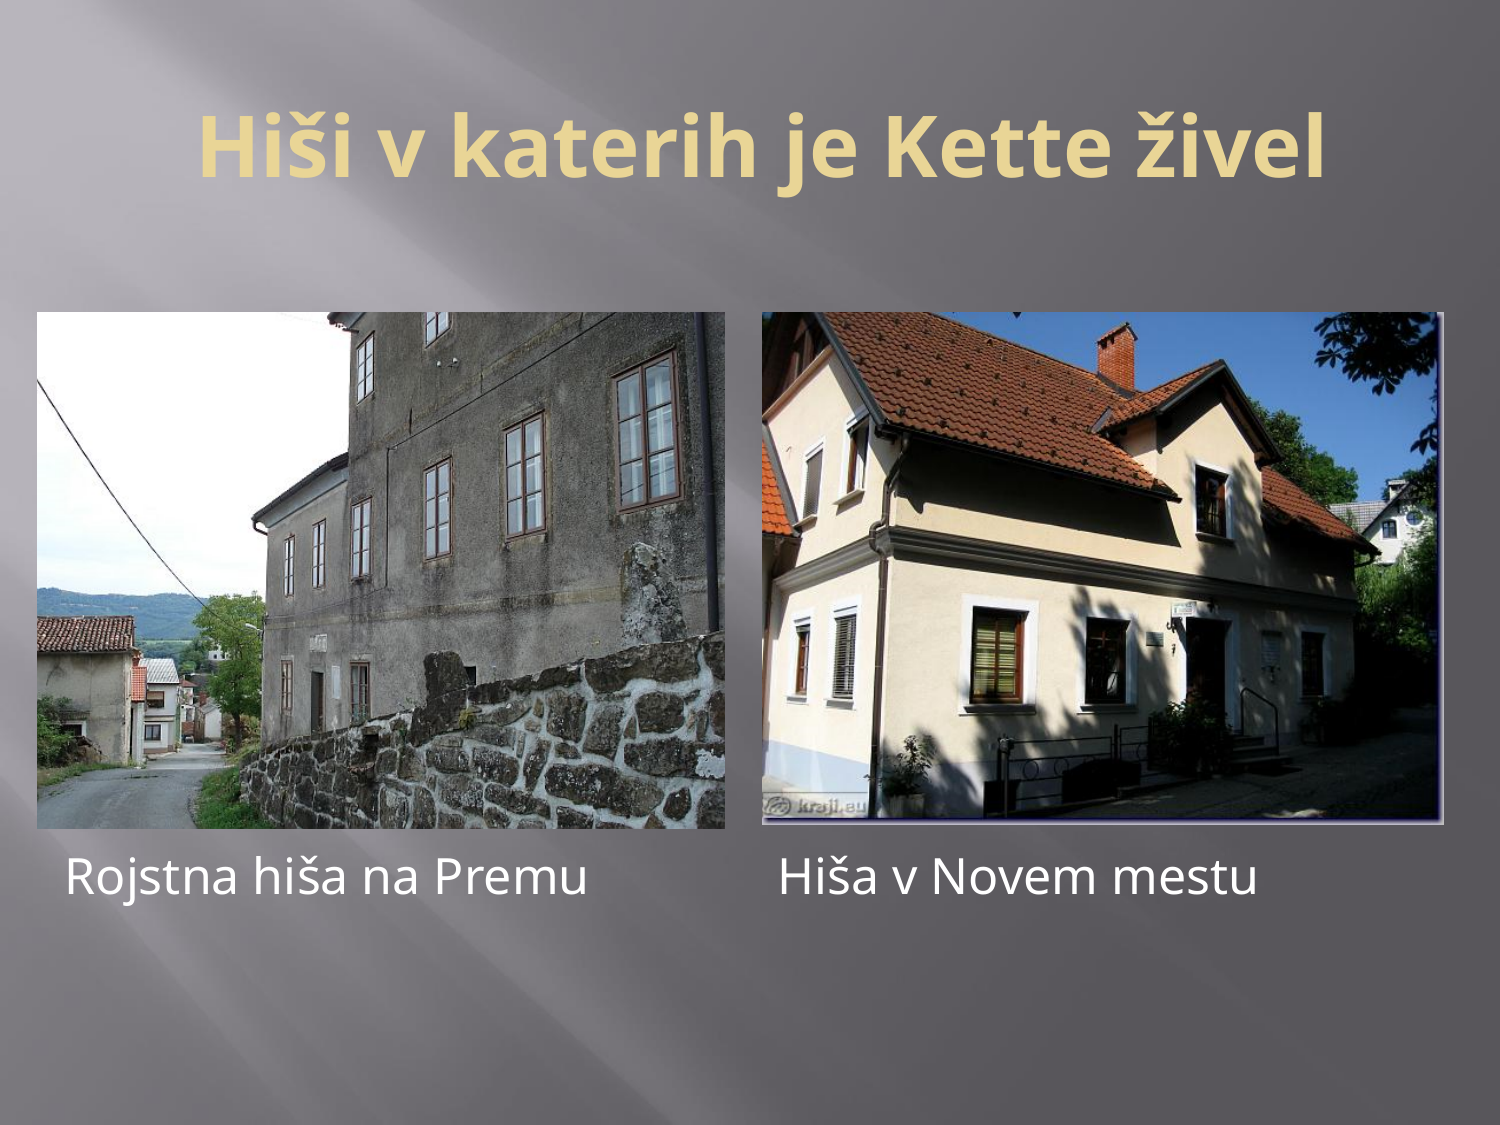

# Hiši v katerih je Kette živel
Rojstna hiša na Premu
Hiša v Novem mestu